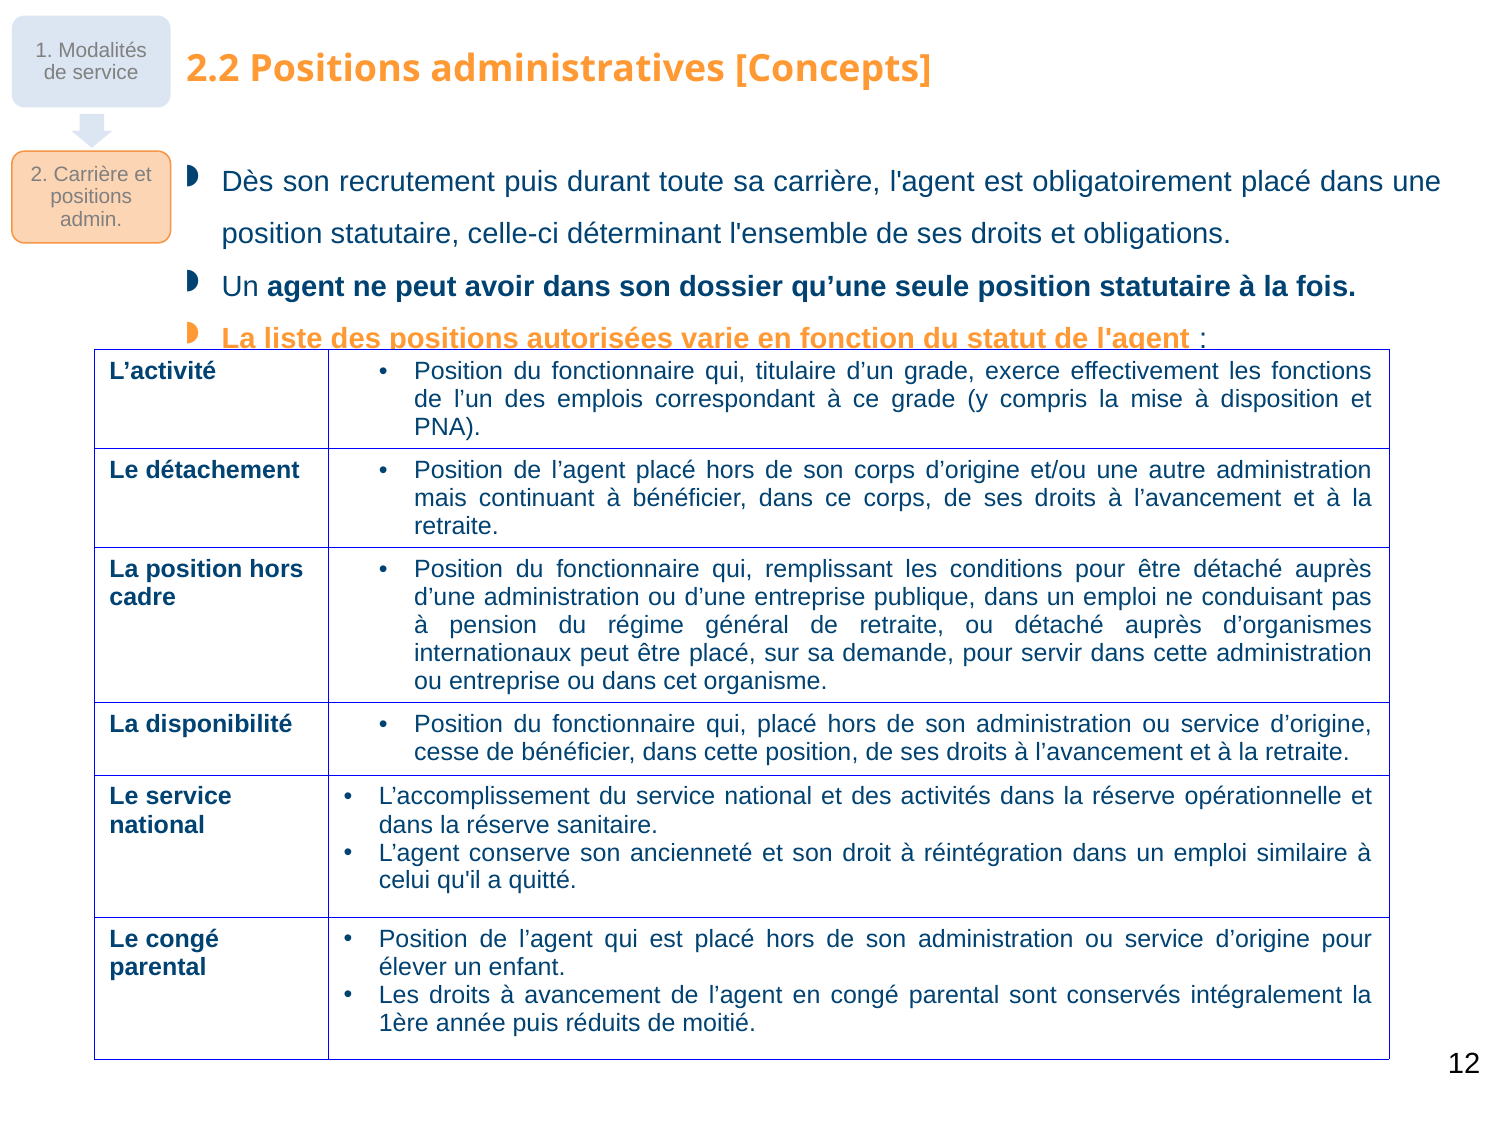

1. Modalités de service
2.2 Positions administratives [Concepts]
Dès son recrutement puis durant toute sa carrière, l'agent est obligatoirement placé dans une position statutaire, celle-ci déterminant l'ensemble de ses droits et obligations.
Un agent ne peut avoir dans son dossier qu’une seule position statutaire à la fois.
La liste des positions autorisées varie en fonction du statut de l'agent :
2. Carrière et positions admin.
| L’activité | Position du fonctionnaire qui, titulaire d’un grade, exerce effectivement les fonctions de l’un des emplois correspondant à ce grade (y compris la mise à disposition et PNA). |
| --- | --- |
| Le détachement | Position de l’agent placé hors de son corps d’origine et/ou une autre administration mais continuant à bénéficier, dans ce corps, de ses droits à l’avancement et à la retraite. |
| La position hors cadre | Position du fonctionnaire qui, remplissant les conditions pour être détaché auprès d’une administration ou d’une entreprise publique, dans un emploi ne conduisant pas à pension du régime général de retraite, ou détaché auprès d’organismes internationaux peut être placé, sur sa demande, pour servir dans cette administration ou entreprise ou dans cet organisme. |
| La disponibilité | Position du fonctionnaire qui, placé hors de son administration ou service d’origine, cesse de bénéficier, dans cette position, de ses droits à l’avancement et à la retraite. |
| Le service national | L’accomplissement du service national et des activités dans la réserve opérationnelle et dans la réserve sanitaire. L’agent conserve son ancienneté et son droit à réintégration dans un emploi similaire à celui qu'il a quitté. |
| Le congé parental | Position de l’agent qui est placé hors de son administration ou service d’origine pour élever un enfant. Les droits à avancement de l’agent en congé parental sont conservés intégralement la 1ère année puis réduits de moitié. |